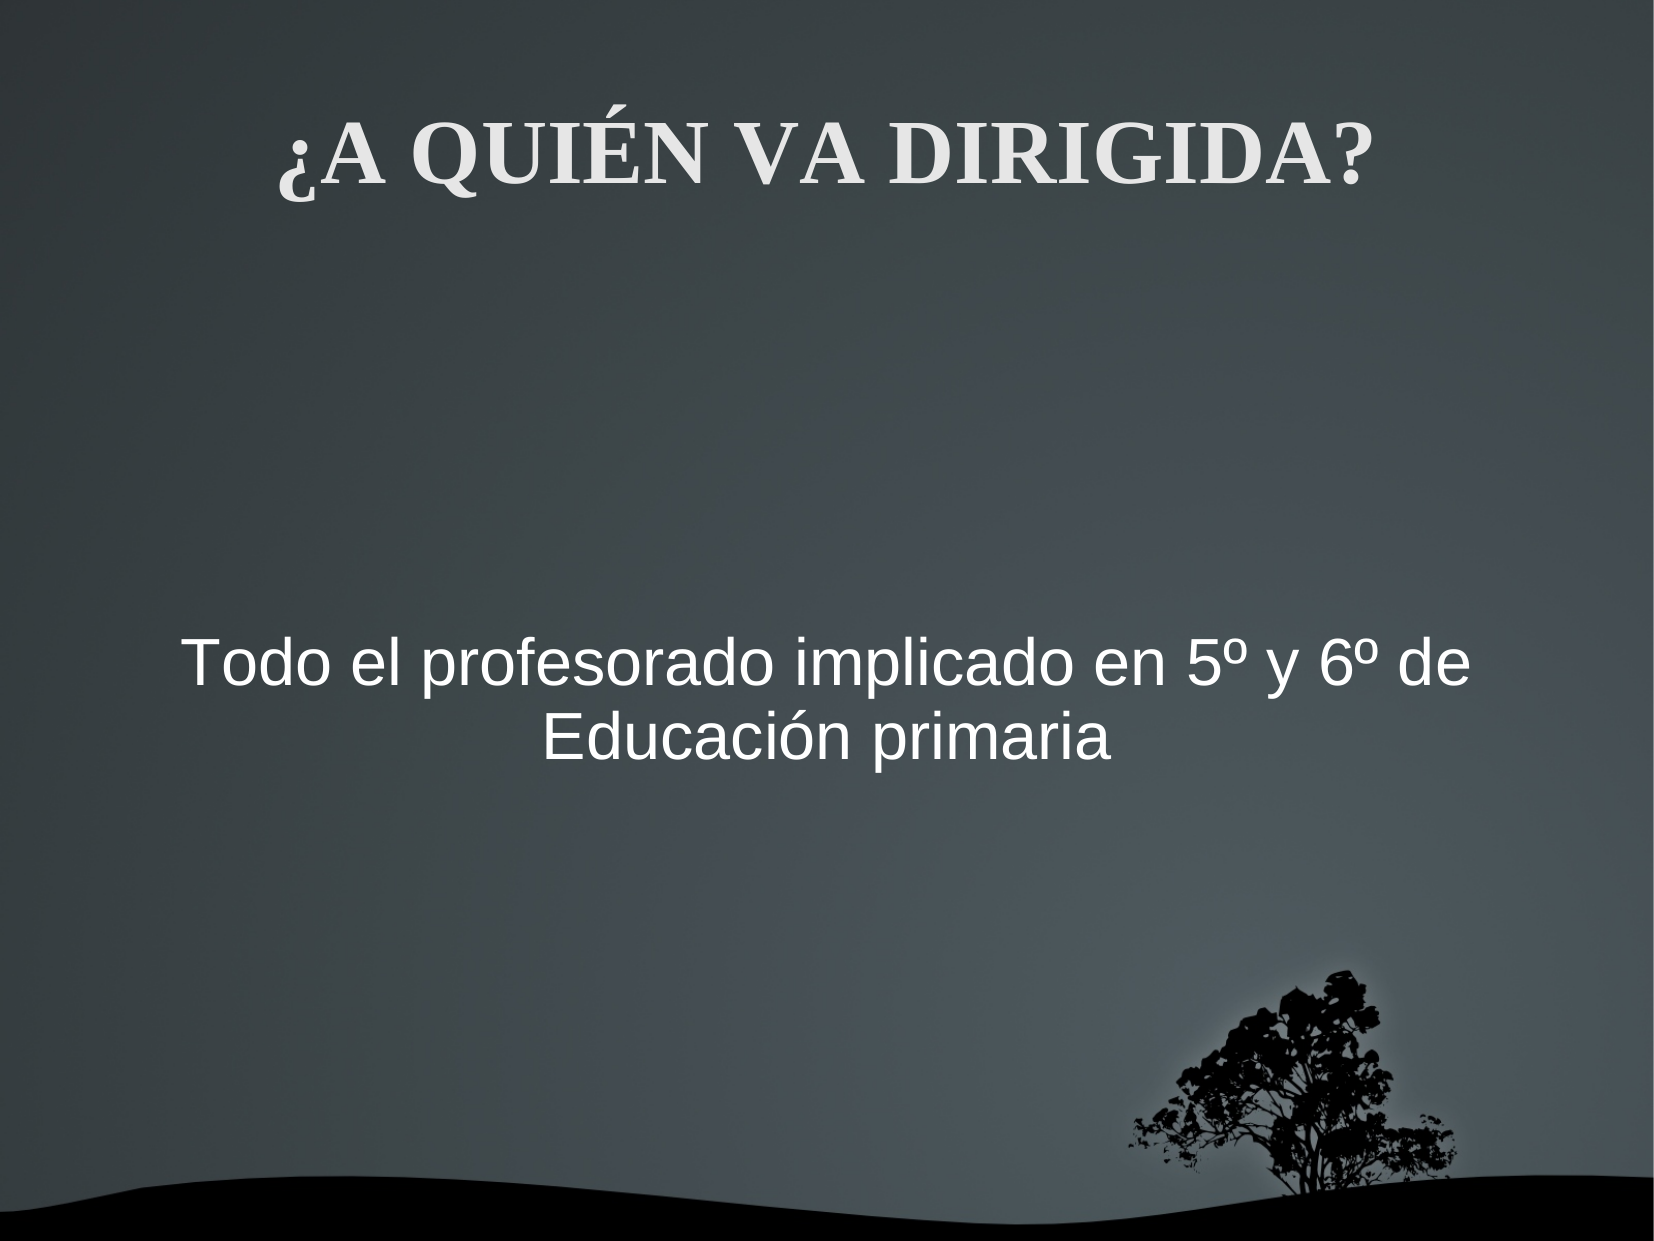

# ¿A QUIÉN VA DIRIGIDA?
Todo el profesorado implicado en 5º y 6º de Educación primaria